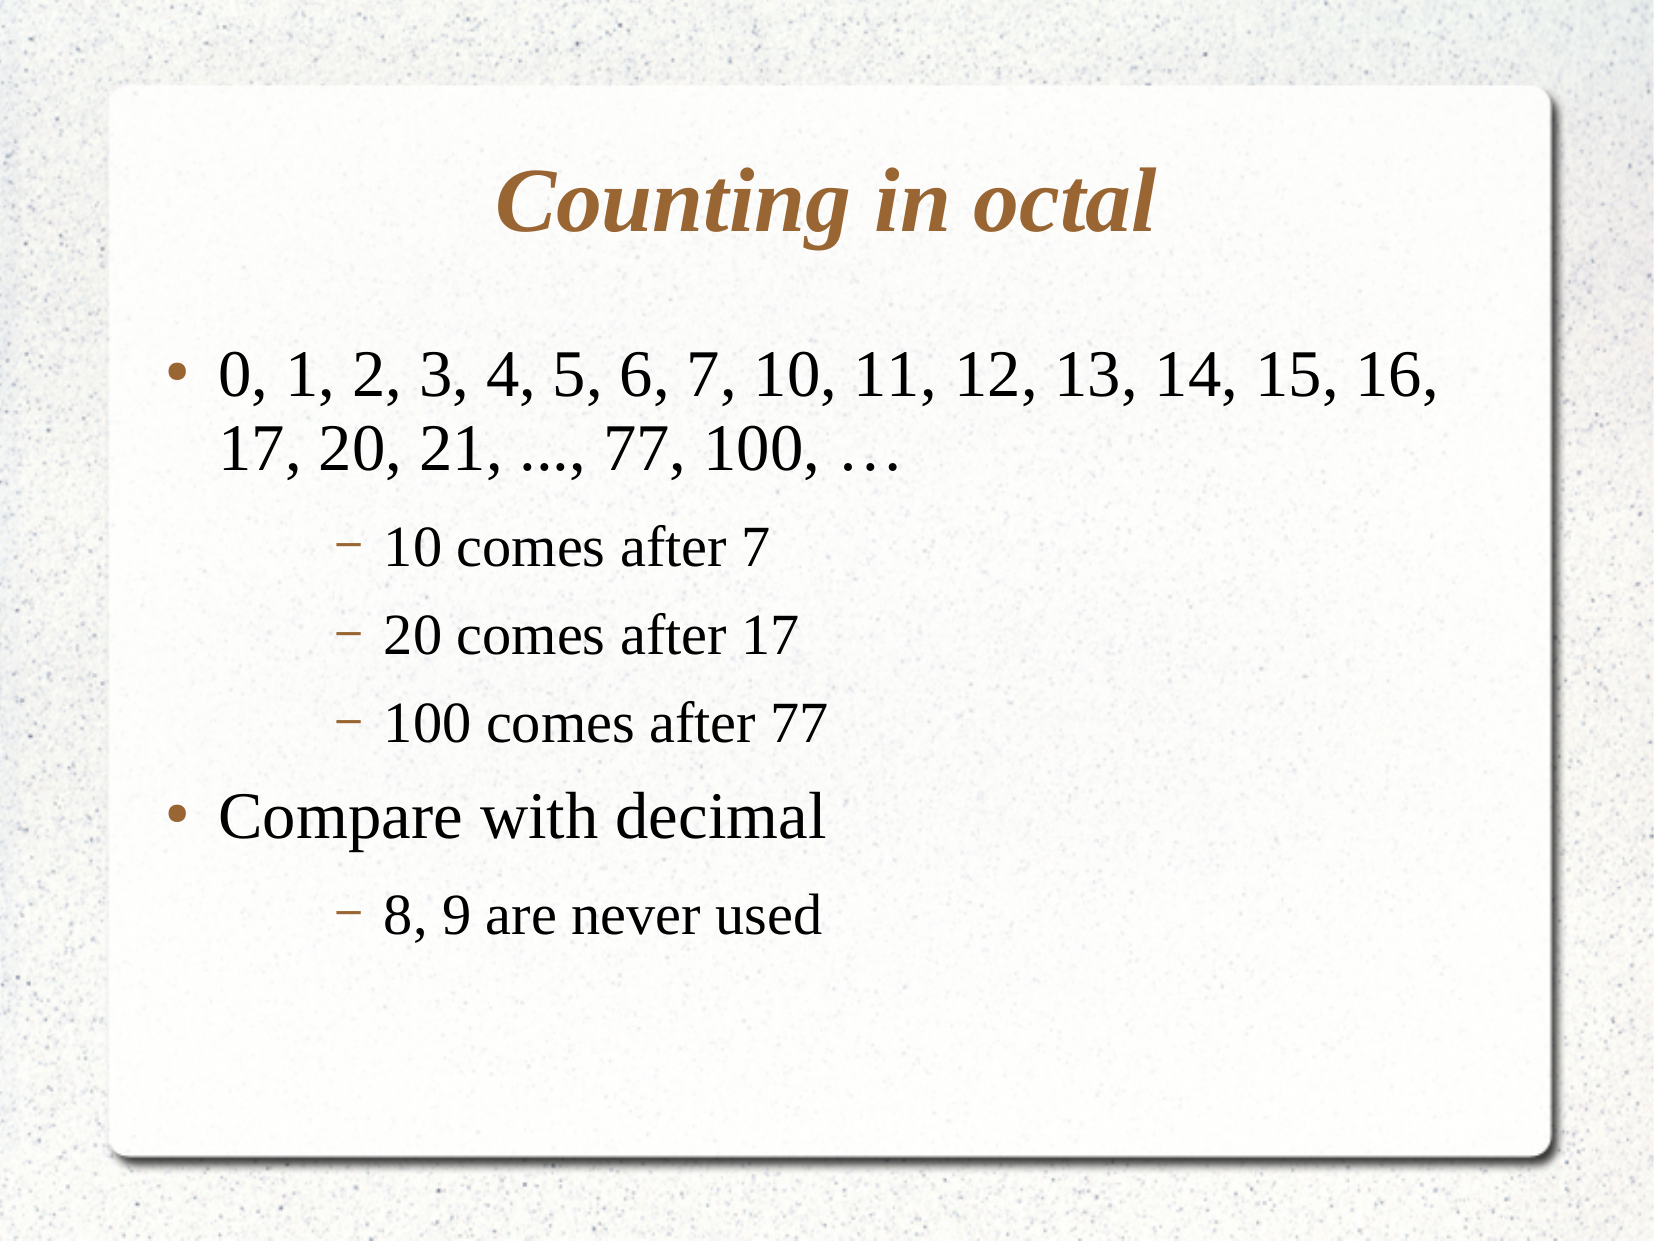

# Counting in octal
0, 1, 2, 3, 4, 5, 6, 7, 10, 11, 12, 13, 14, 15, 16, 17, 20, 21, ..., 77, 100, …
10 comes after 7
20 comes after 17
100 comes after 77
Compare with decimal
8, 9 are never used